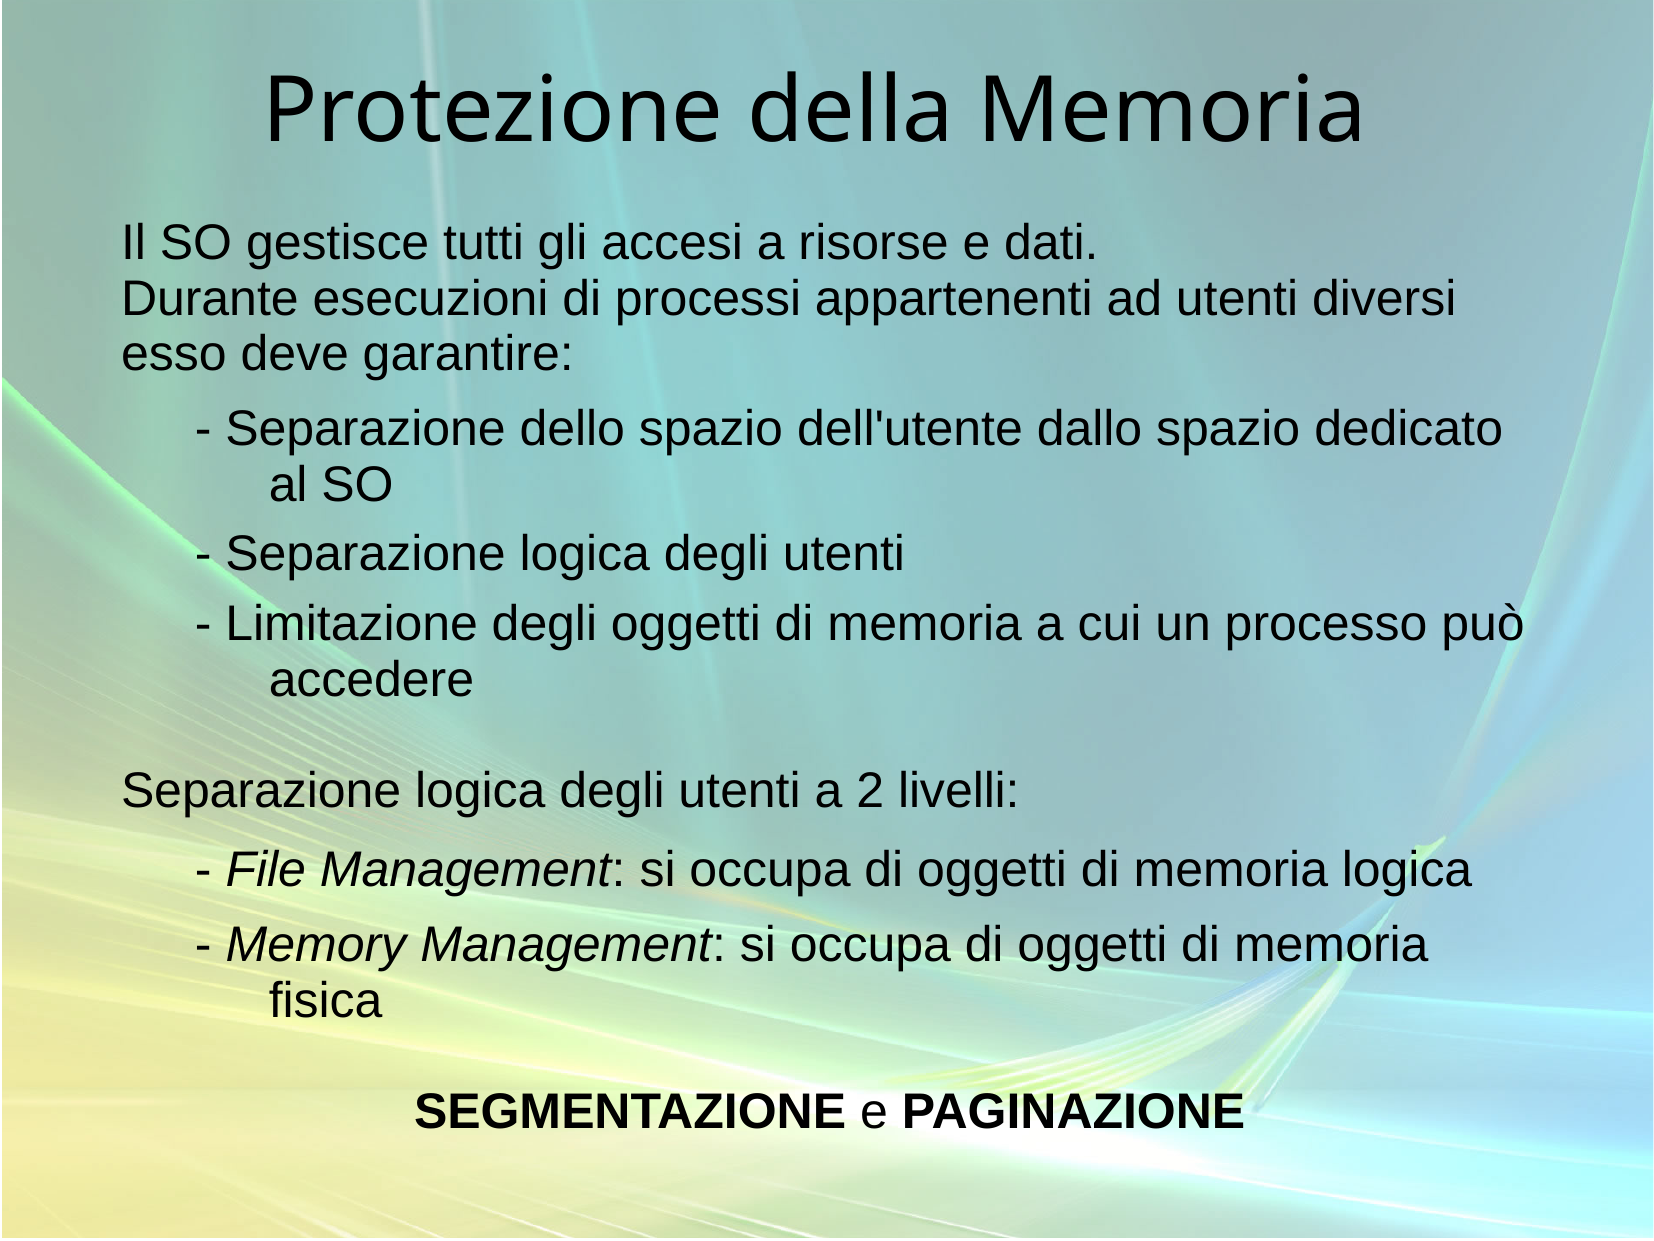

# Protezione della Memoria
Il SO gestisce tutti gli accesi a risorse e dati.
Durante esecuzioni di processi appartenenti ad utenti diversi esso deve garantire:
	- Separazione dello spazio dell'utente dallo spazio dedicato 			al SO
	- Separazione logica degli utenti
	- Limitazione degli oggetti di memoria a cui un processo può 		accedere
Separazione logica degli utenti a 2 livelli:
	- File Management: si occupa di oggetti di memoria logica
	- Memory Management: si occupa di oggetti di memoria 				fisica
SEGMENTAZIONE e PAGINAZIONE